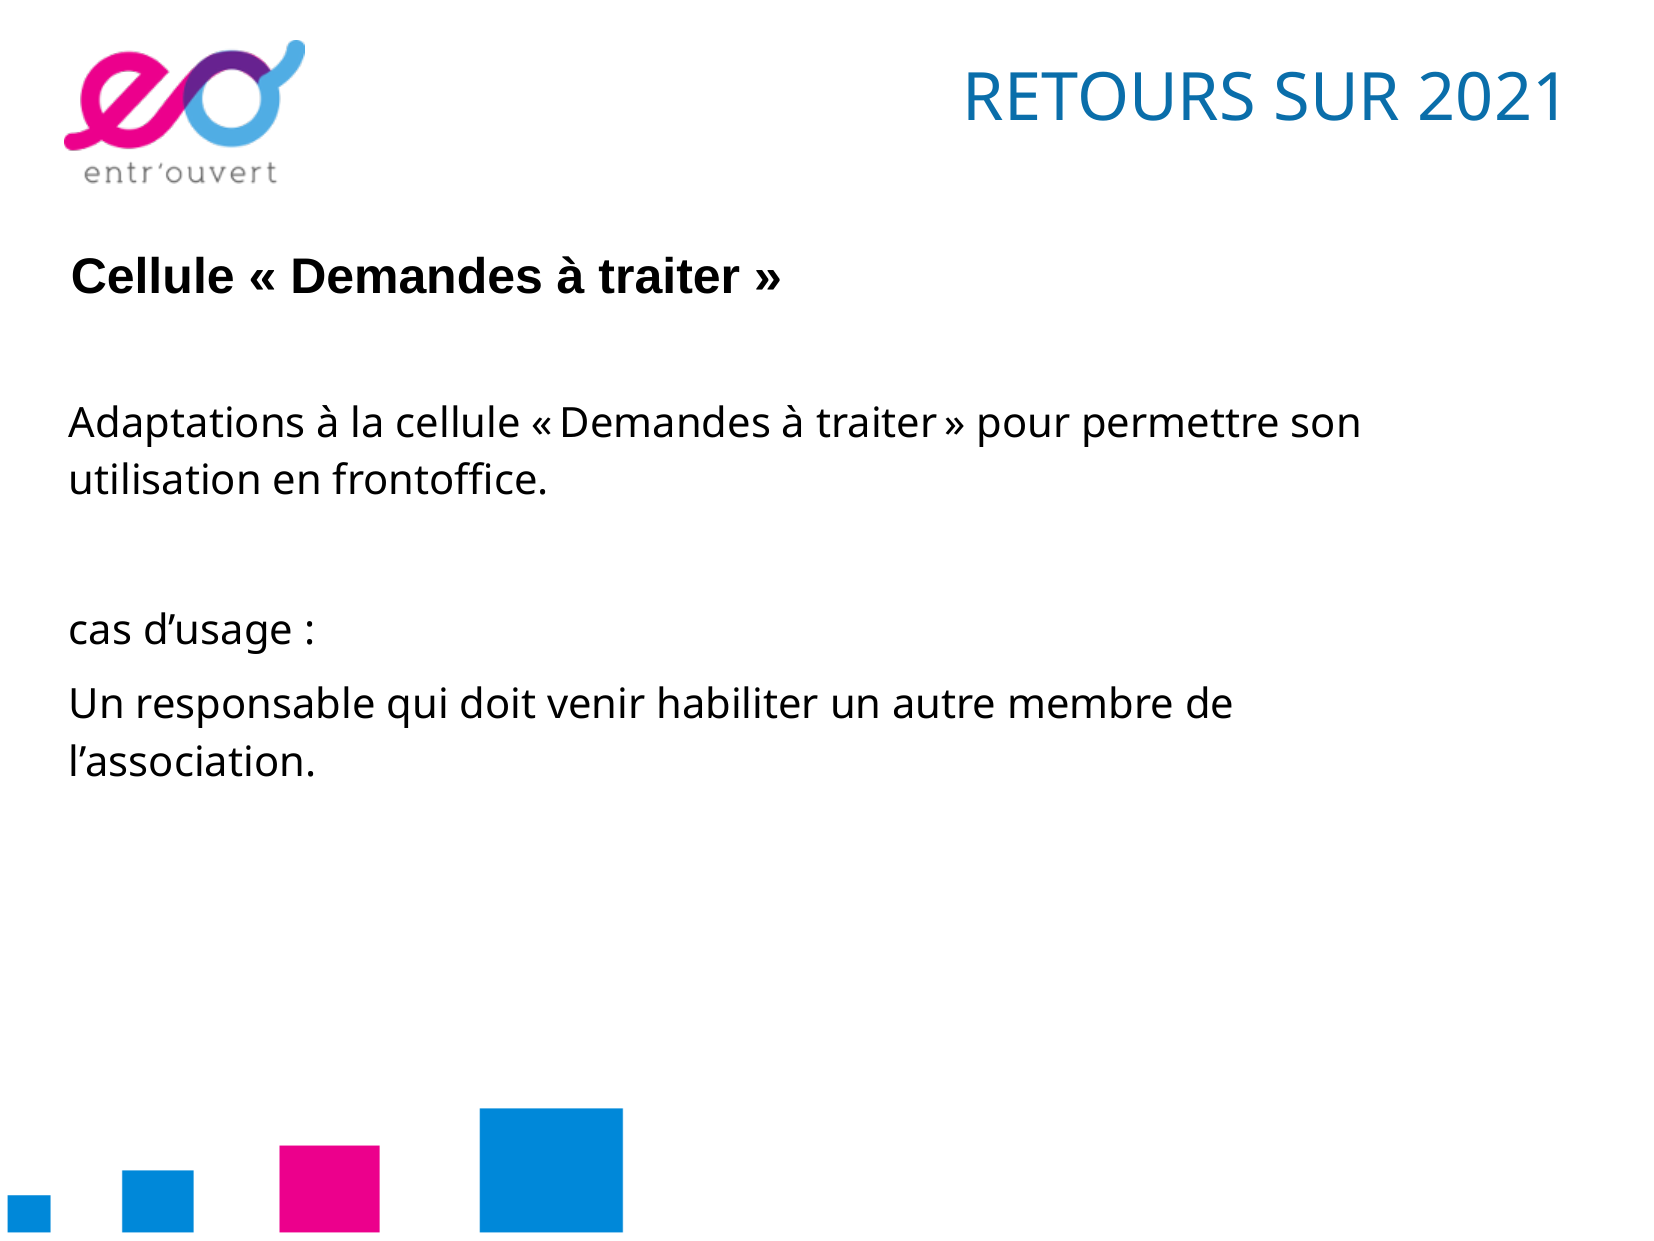

# retours sur 2021
Cellule « Demandes à traiter »
Adaptations à la cellule « Demandes à traiter » pour permettre son utilisation en frontoffice.
cas d’usage :
Un responsable qui doit venir habiliter un autre membre de l’association.